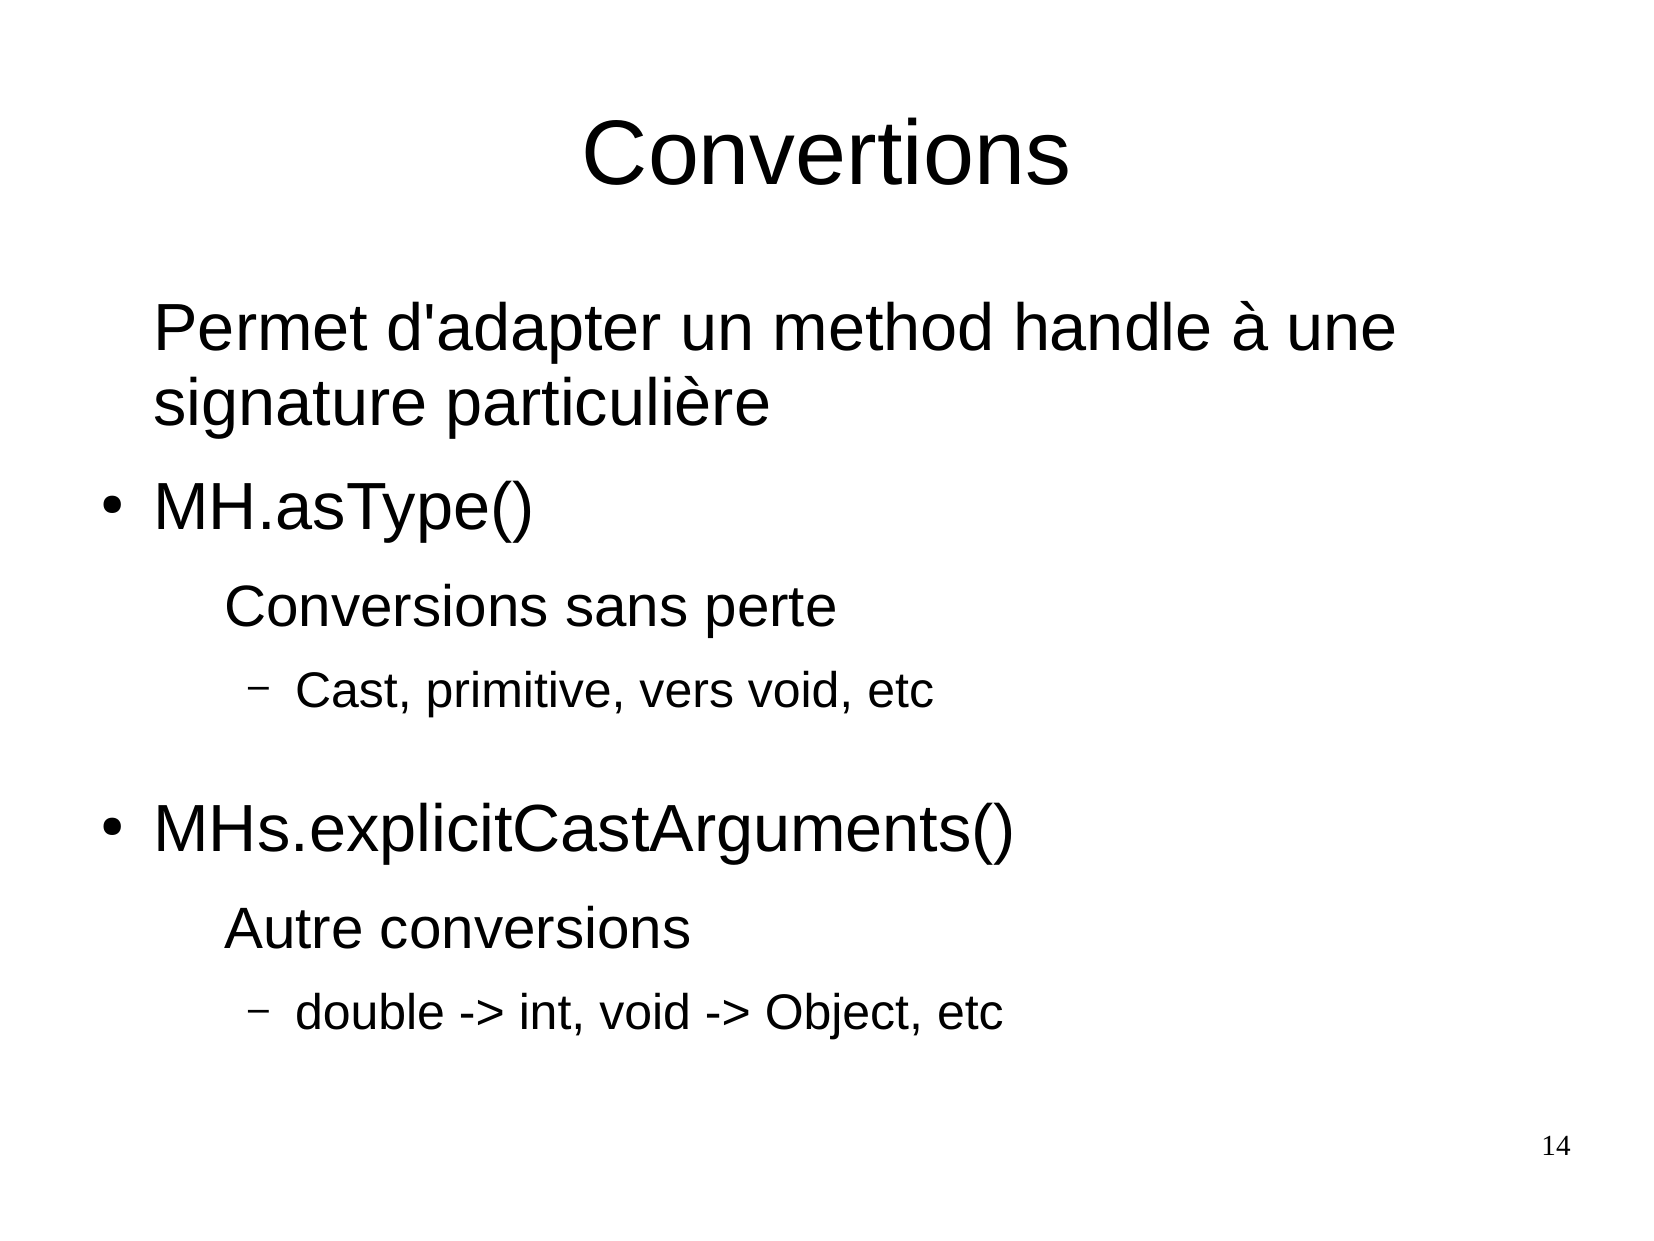

# Convertions
Permet d'adapter un method handle à une signature particulière
MH.asType()
Conversions sans perte
Cast, primitive, vers void, etc
MHs.explicitCastArguments()
Autre conversions
double -> int, void -> Object, etc
14